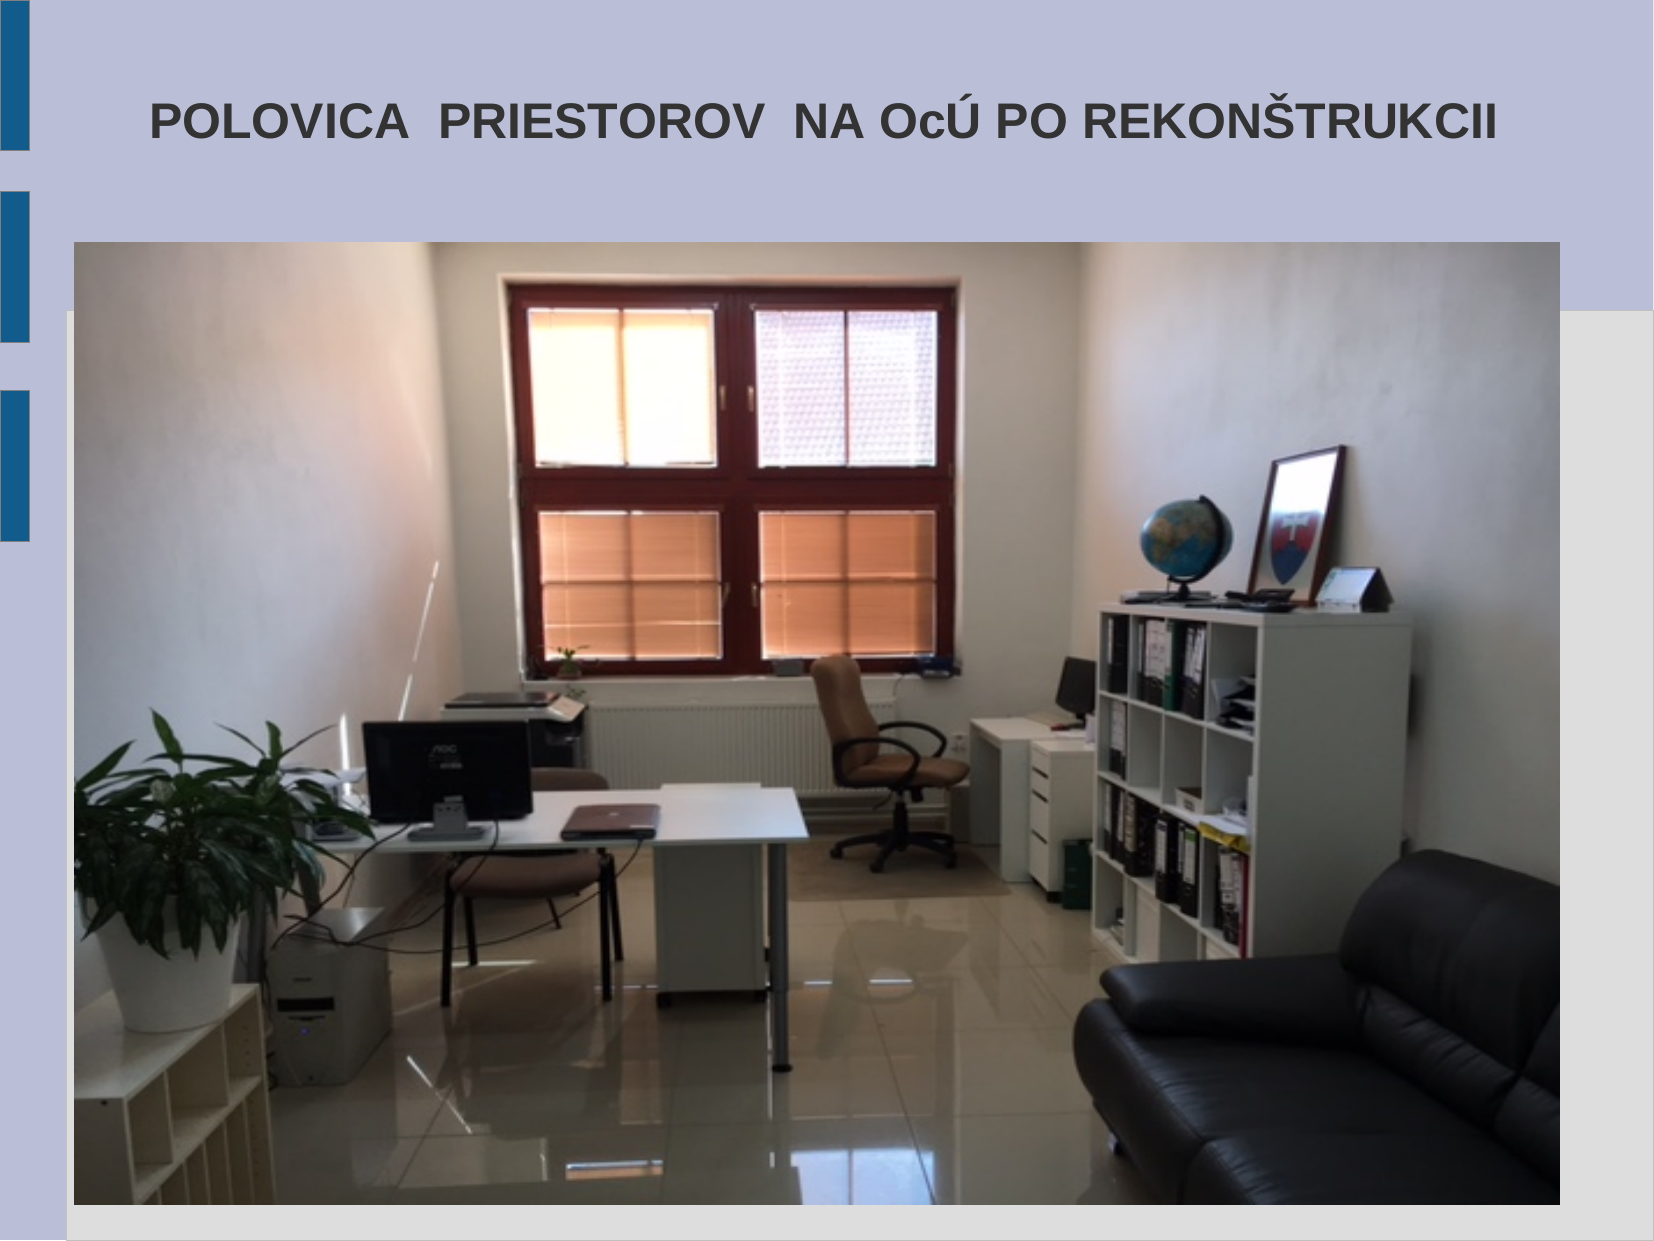

# POLOVICA PRIESTOROV NA OcÚ PO REKONŠTRUKCII